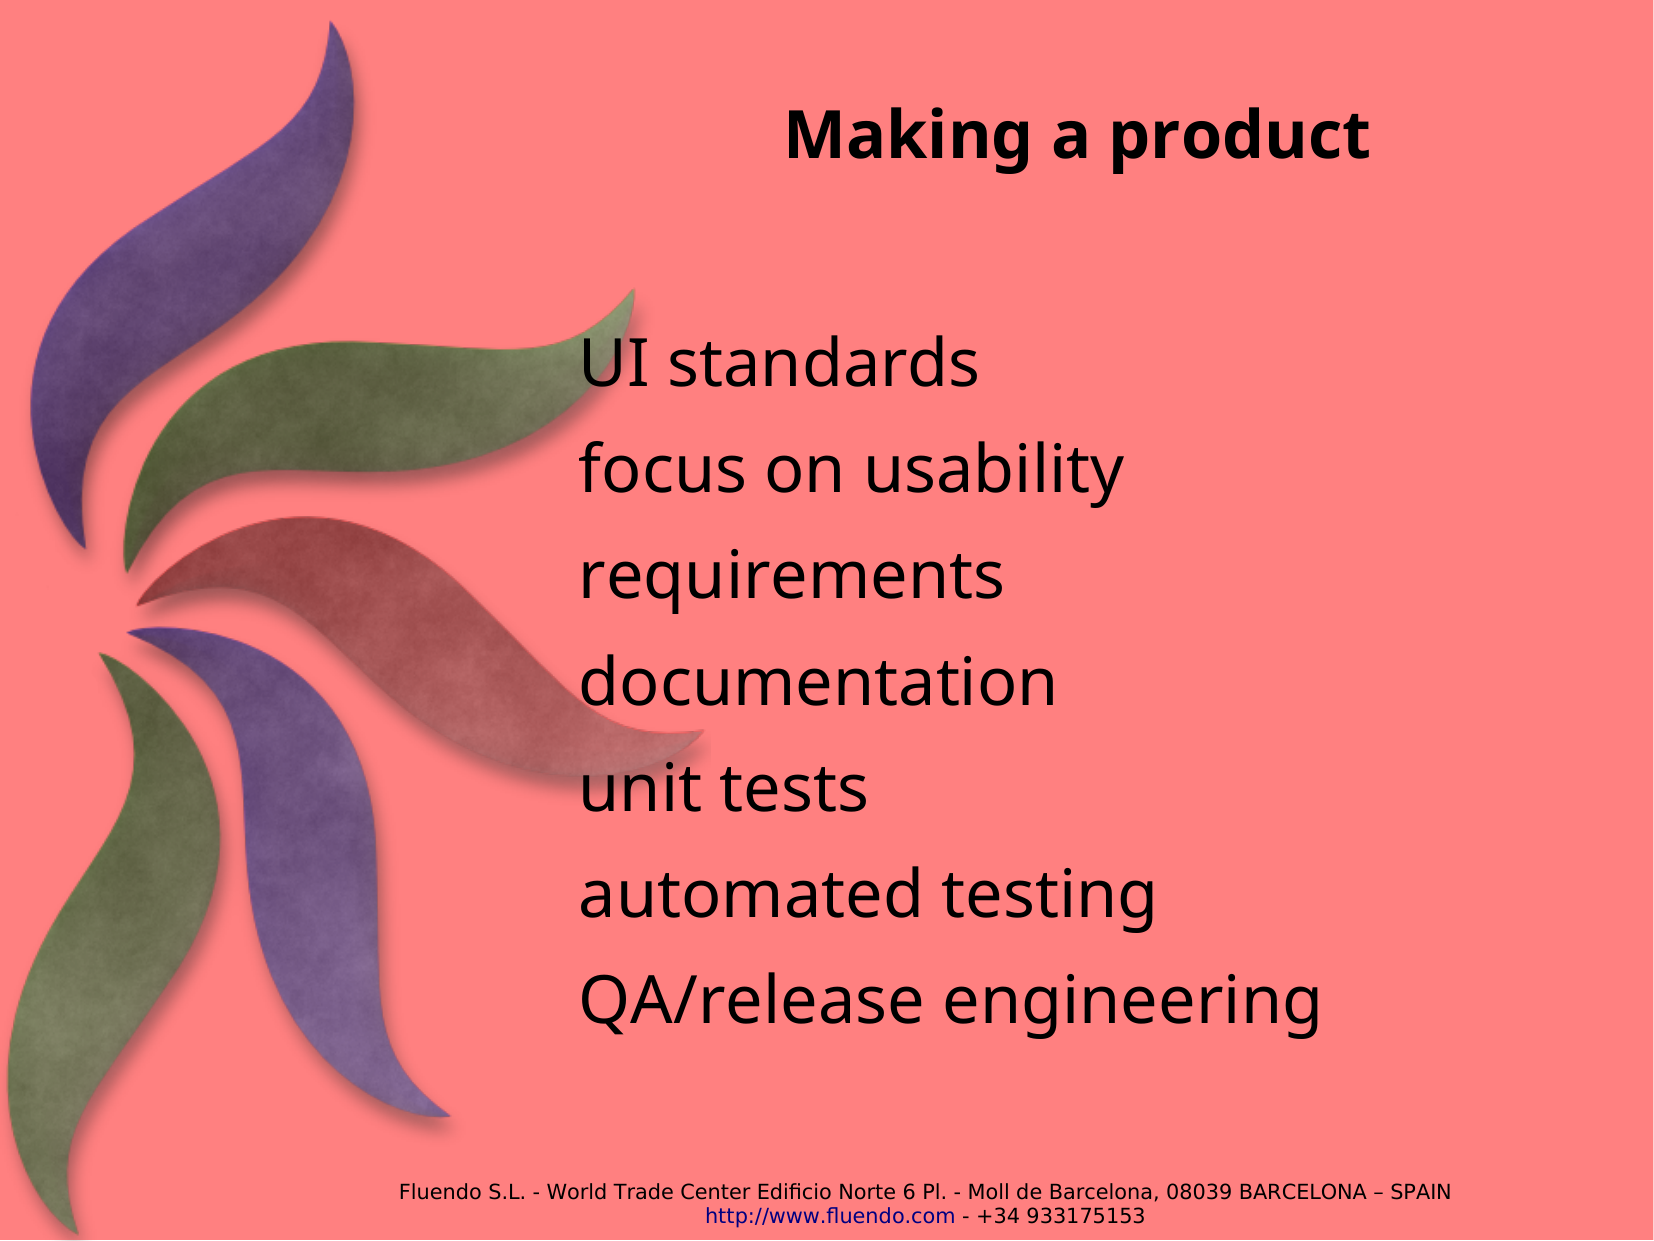

# Making a product
UI standards
focus on usability
requirements
documentation
unit tests
automated testing
QA/release engineering